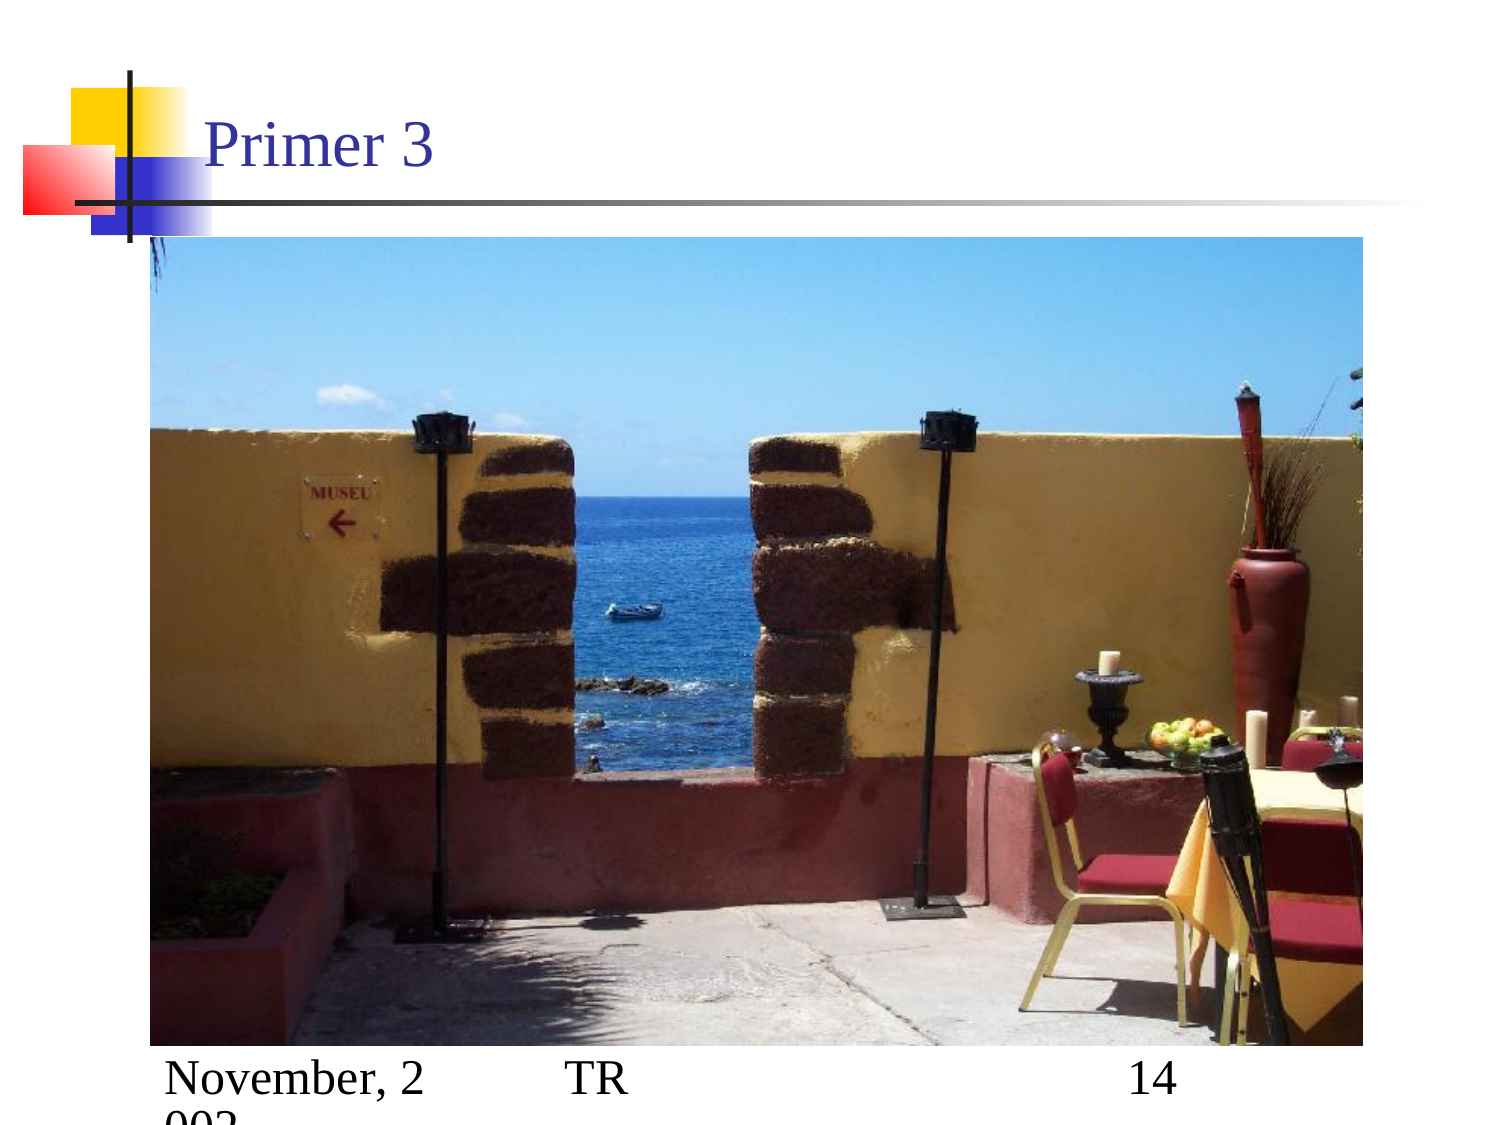

# Primer 3
November, 2002
TR
14